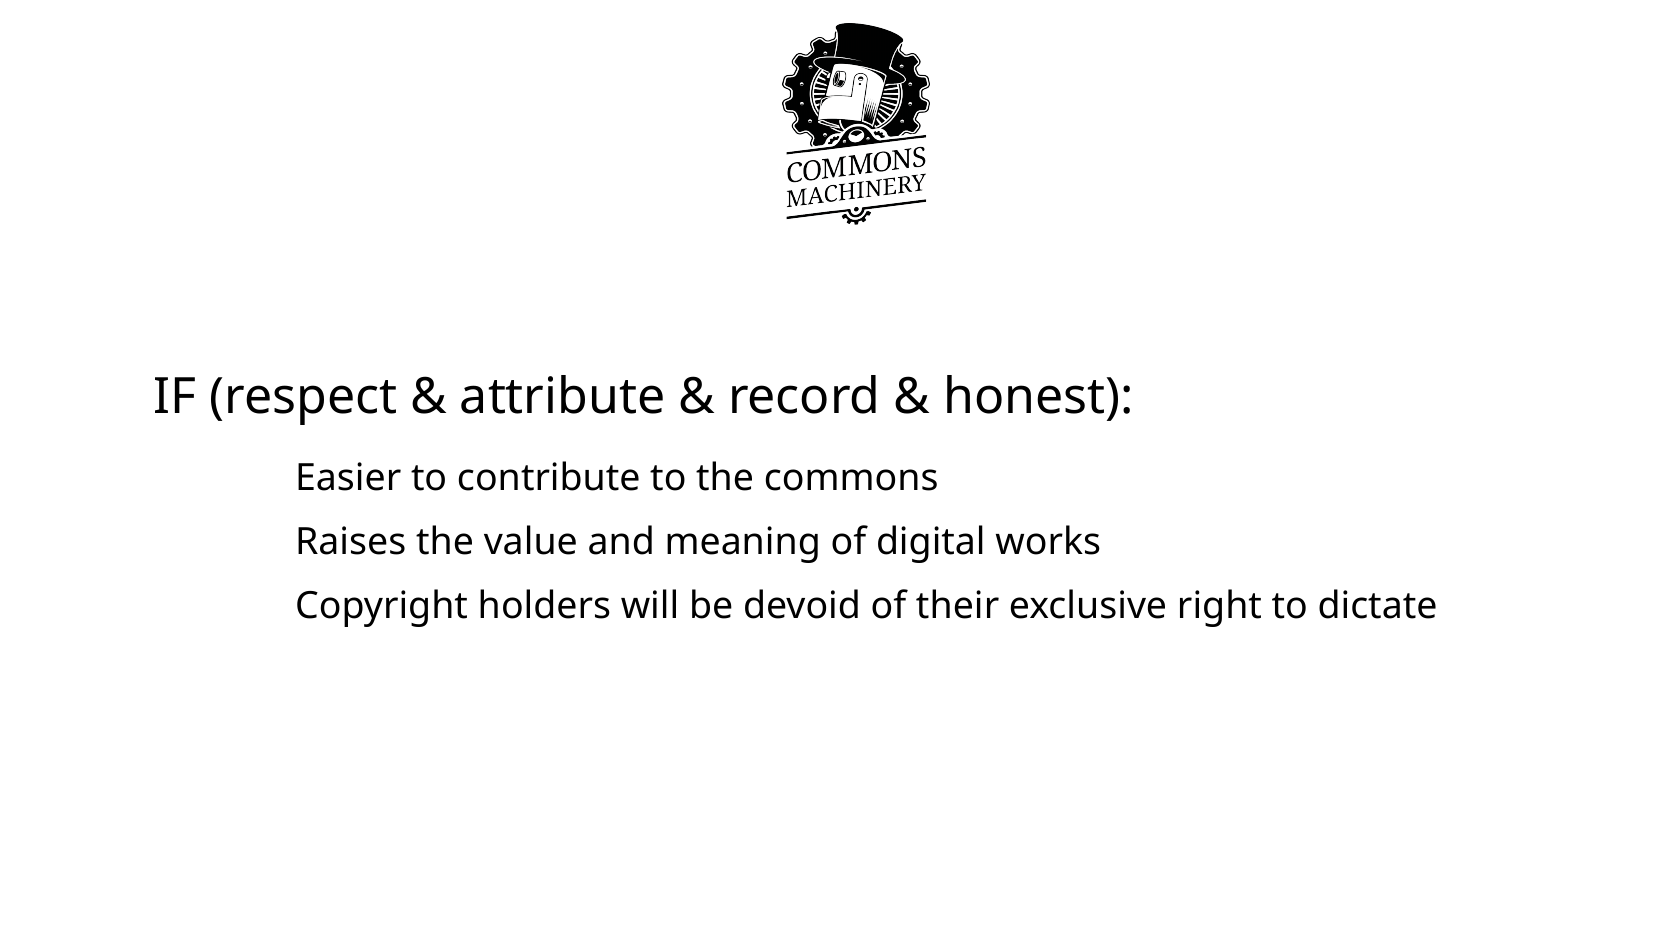

#
IF (respect & attribute & record & honest):
Easier to contribute to the commons
Raises the value and meaning of digital works
Copyright holders will be devoid of their exclusive right to dictate